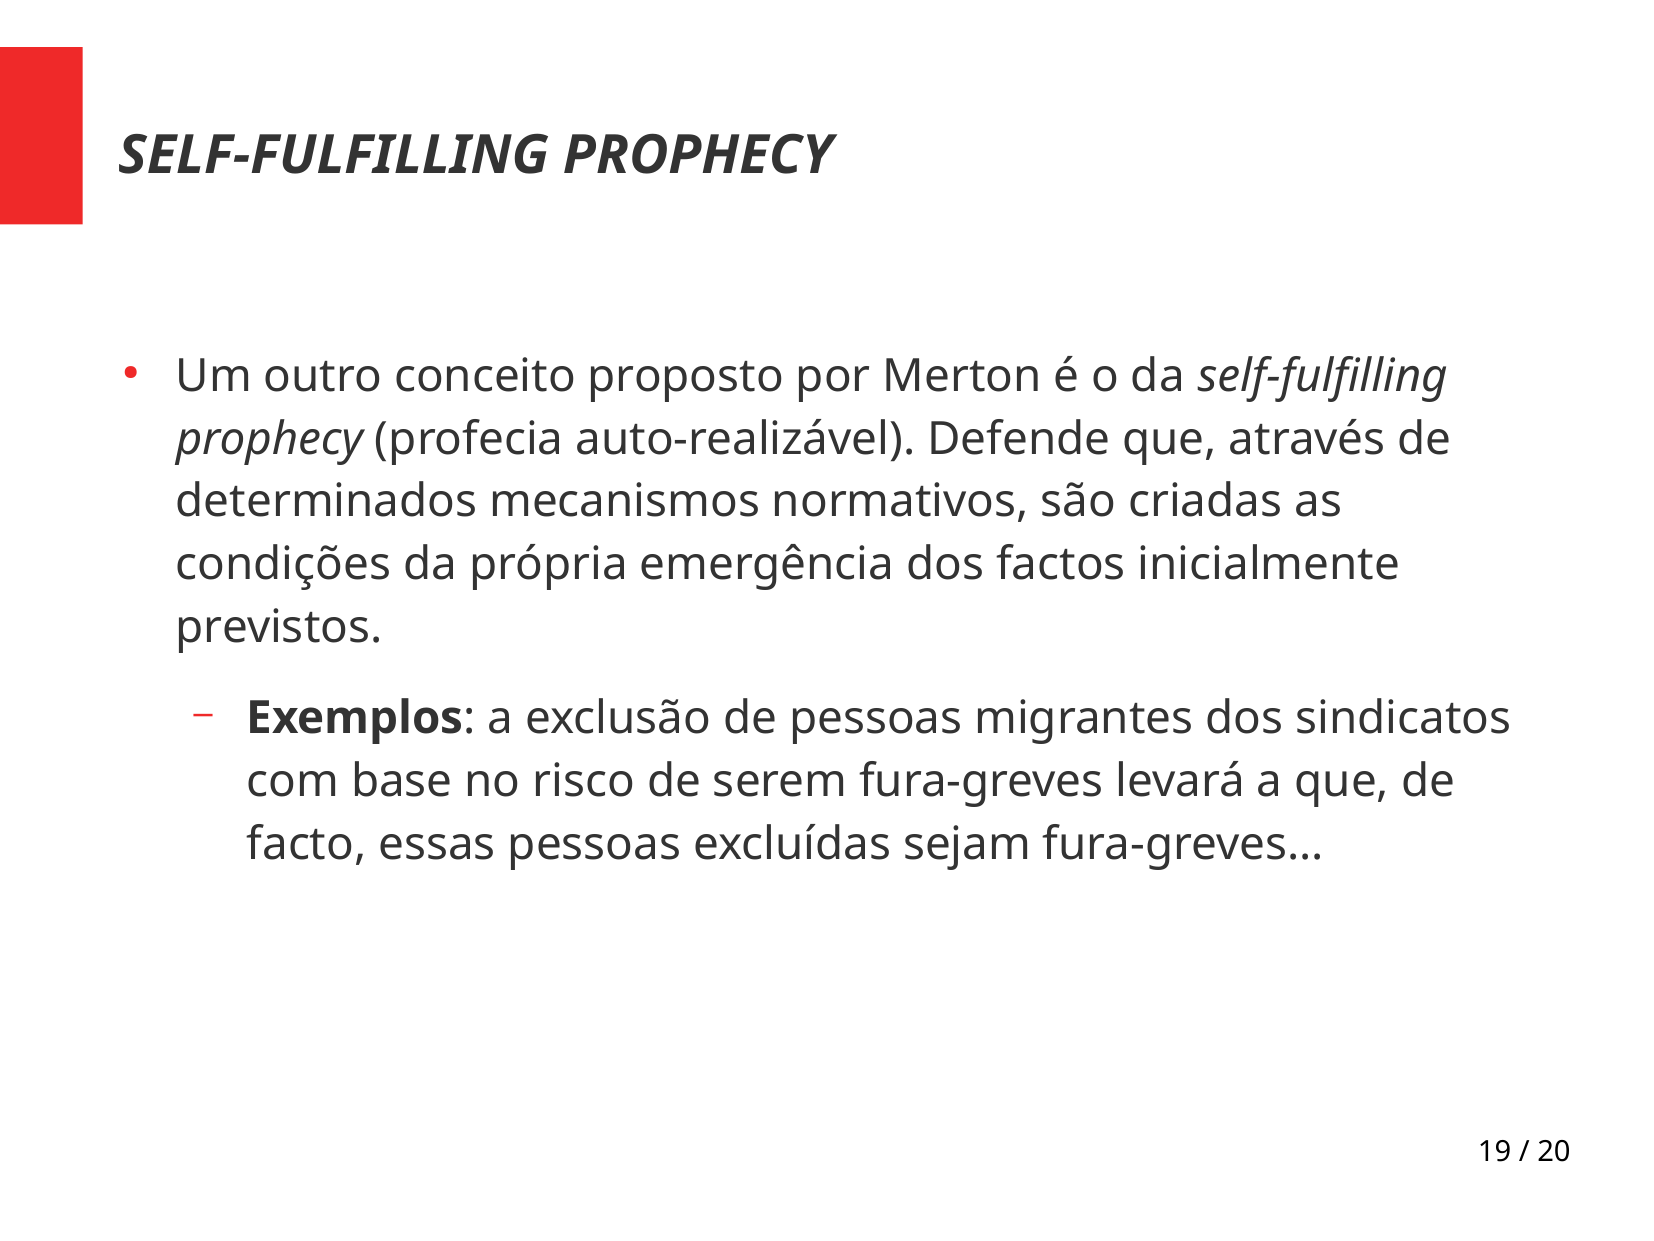

# SELF-FULFILLING PROPHECY
Um outro conceito proposto por Merton é o da self-fulfilling prophecy (profecia auto-realizável). Defende que, através de determinados mecanismos normativos, são criadas as condições da própria emergência dos factos inicialmente previstos.
Exemplos: a exclusão de pessoas migrantes dos sindicatos com base no risco de serem fura-greves levará a que, de facto, essas pessoas excluídas sejam fura-greves...
19